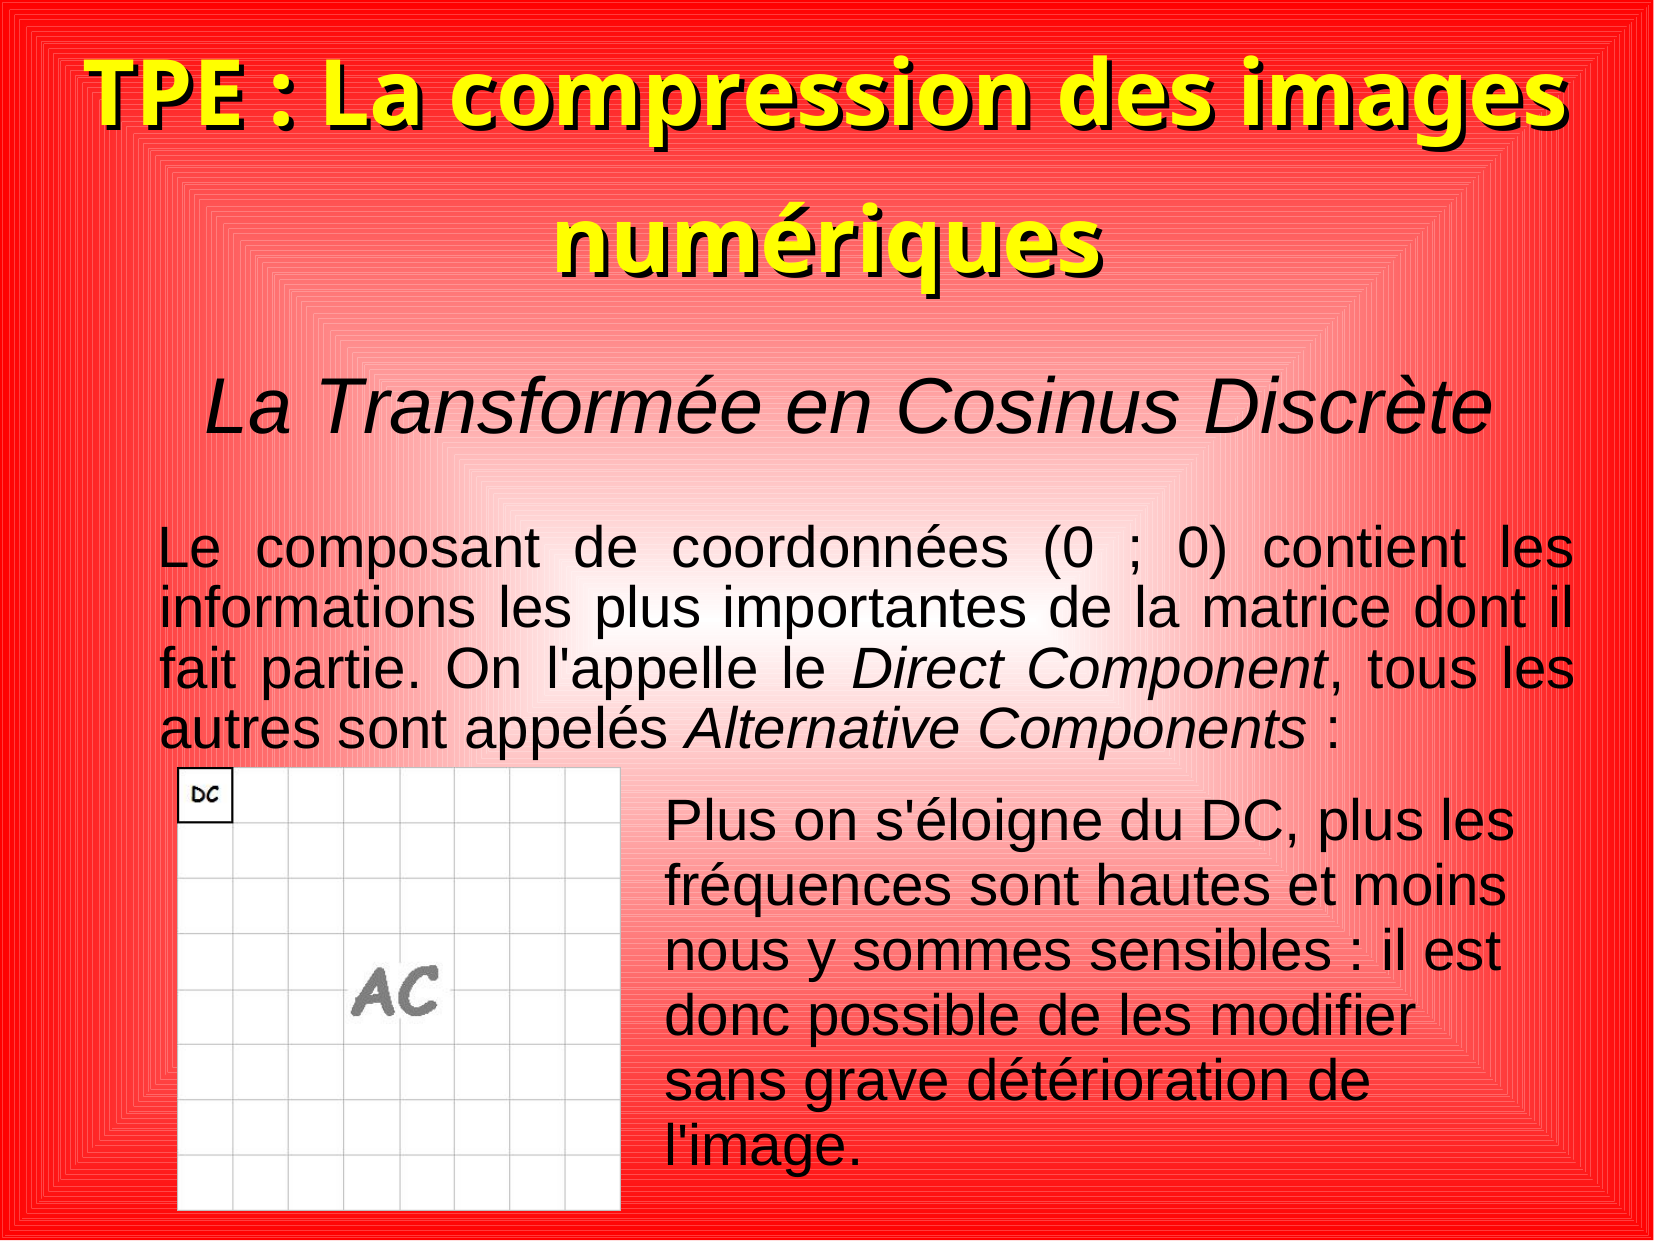

La Transformée en Cosinus Discrète
 Le composant de coordonnées (0 ; 0) contient les informations les plus importantes de la matrice dont il fait partie. On l'appelle le Direct Component, tous les autres sont appelés Alternative Components :
# TPE : La compression des images numériques
Plus on s'éloigne du DC, plus les fréquences sont hautes et moins nous y sommes sensibles : il est donc possible de les modifier sans grave détérioration de l'image.